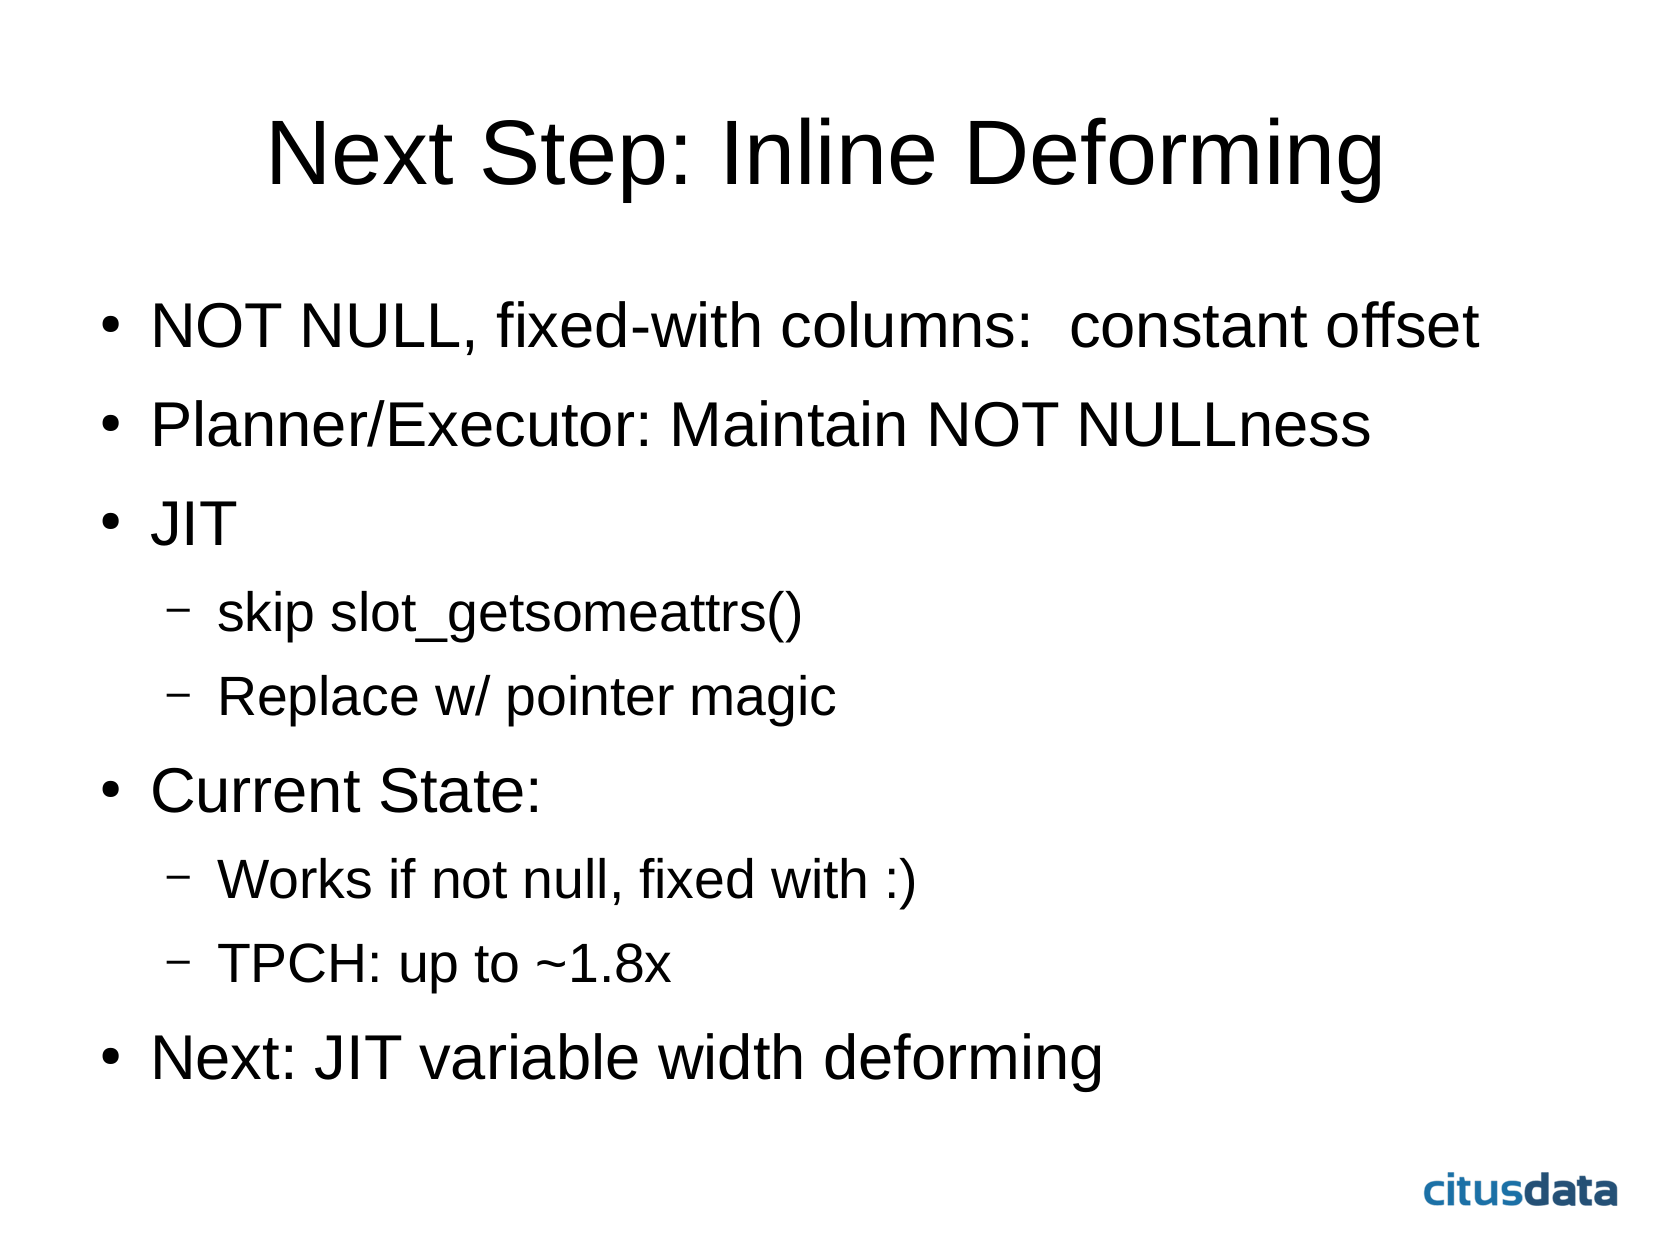

# Next Step: Inline Deforming
NOT NULL, fixed-with columns: constant offset
Planner/Executor: Maintain NOT NULLness
JIT
skip slot_getsomeattrs()
Replace w/ pointer magic
Current State:
Works if not null, fixed with :)
TPCH: up to ~1.8x
Next: JIT variable width deforming